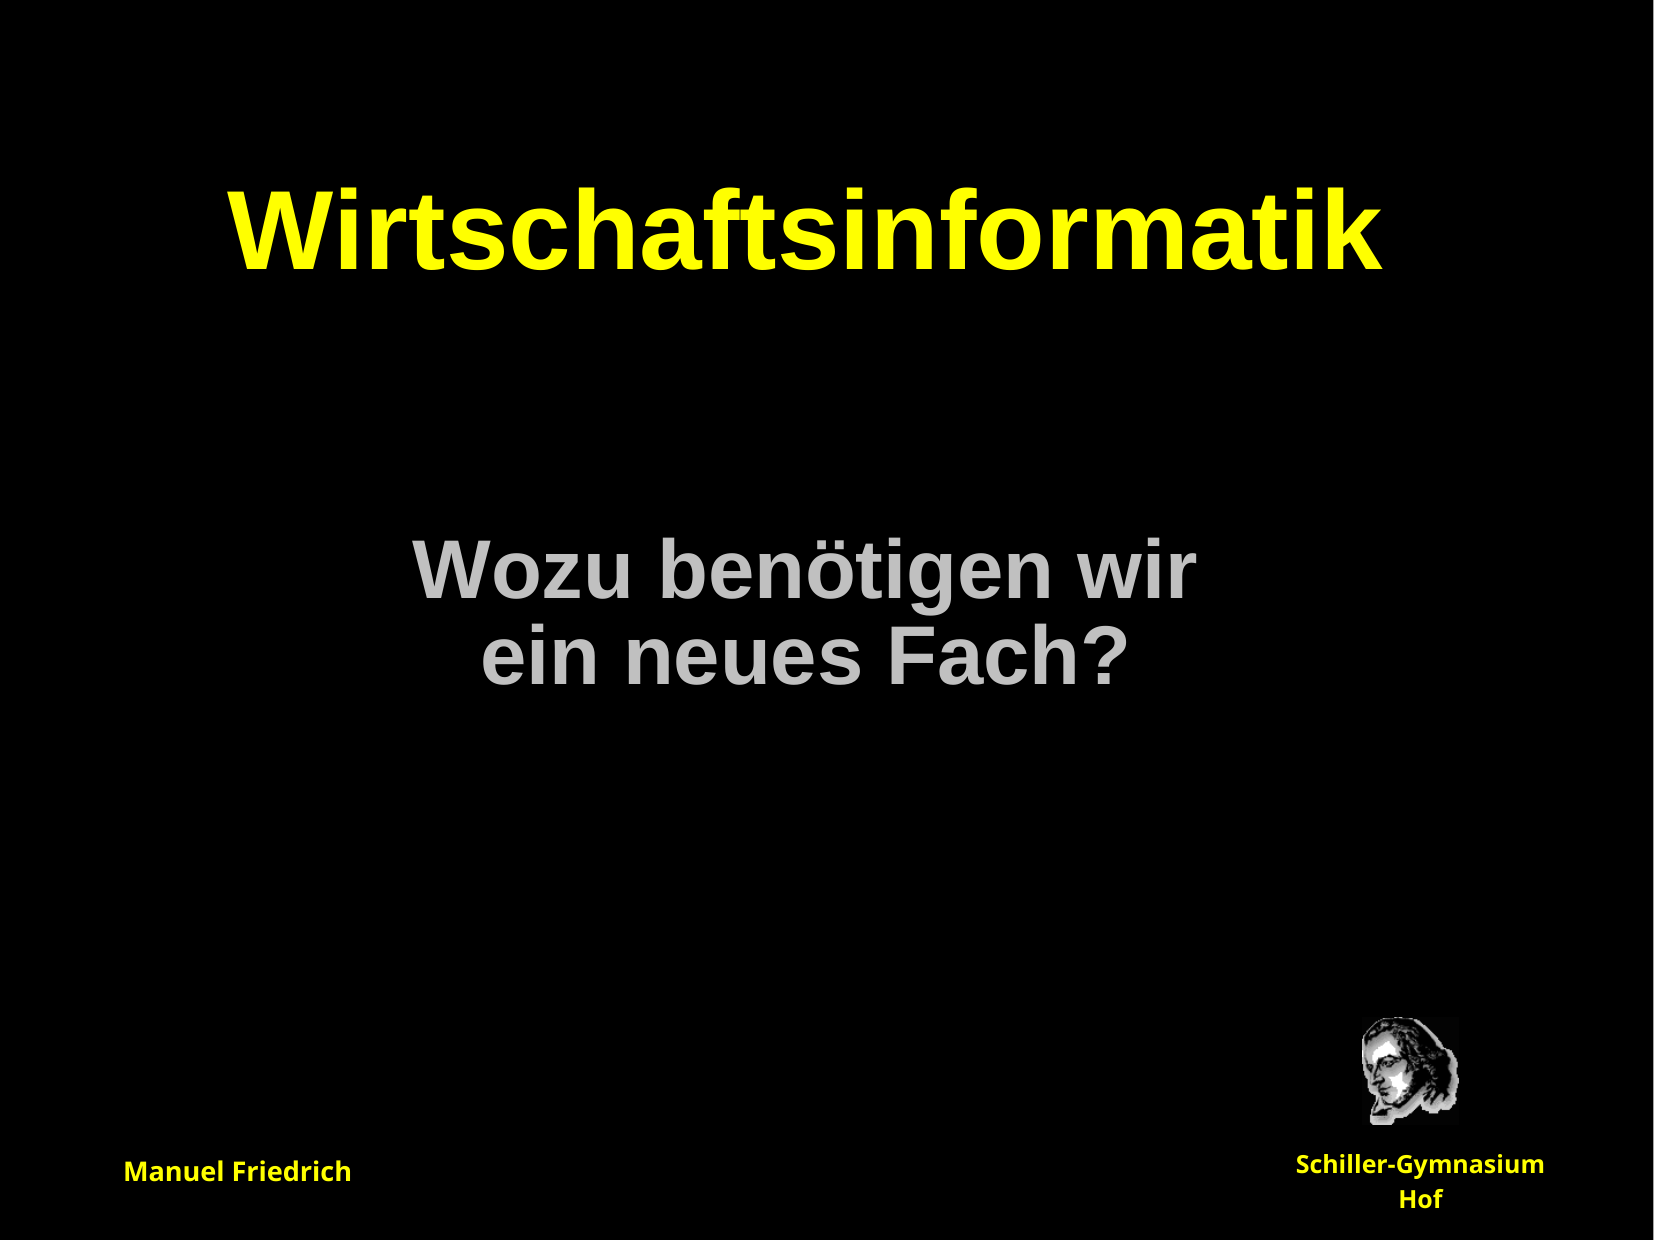

Wirtschaftsinformatik
Wozu benötigen wir
ein neues Fach?
Schiller-Gymnasium
Hof
Manuel Friedrich